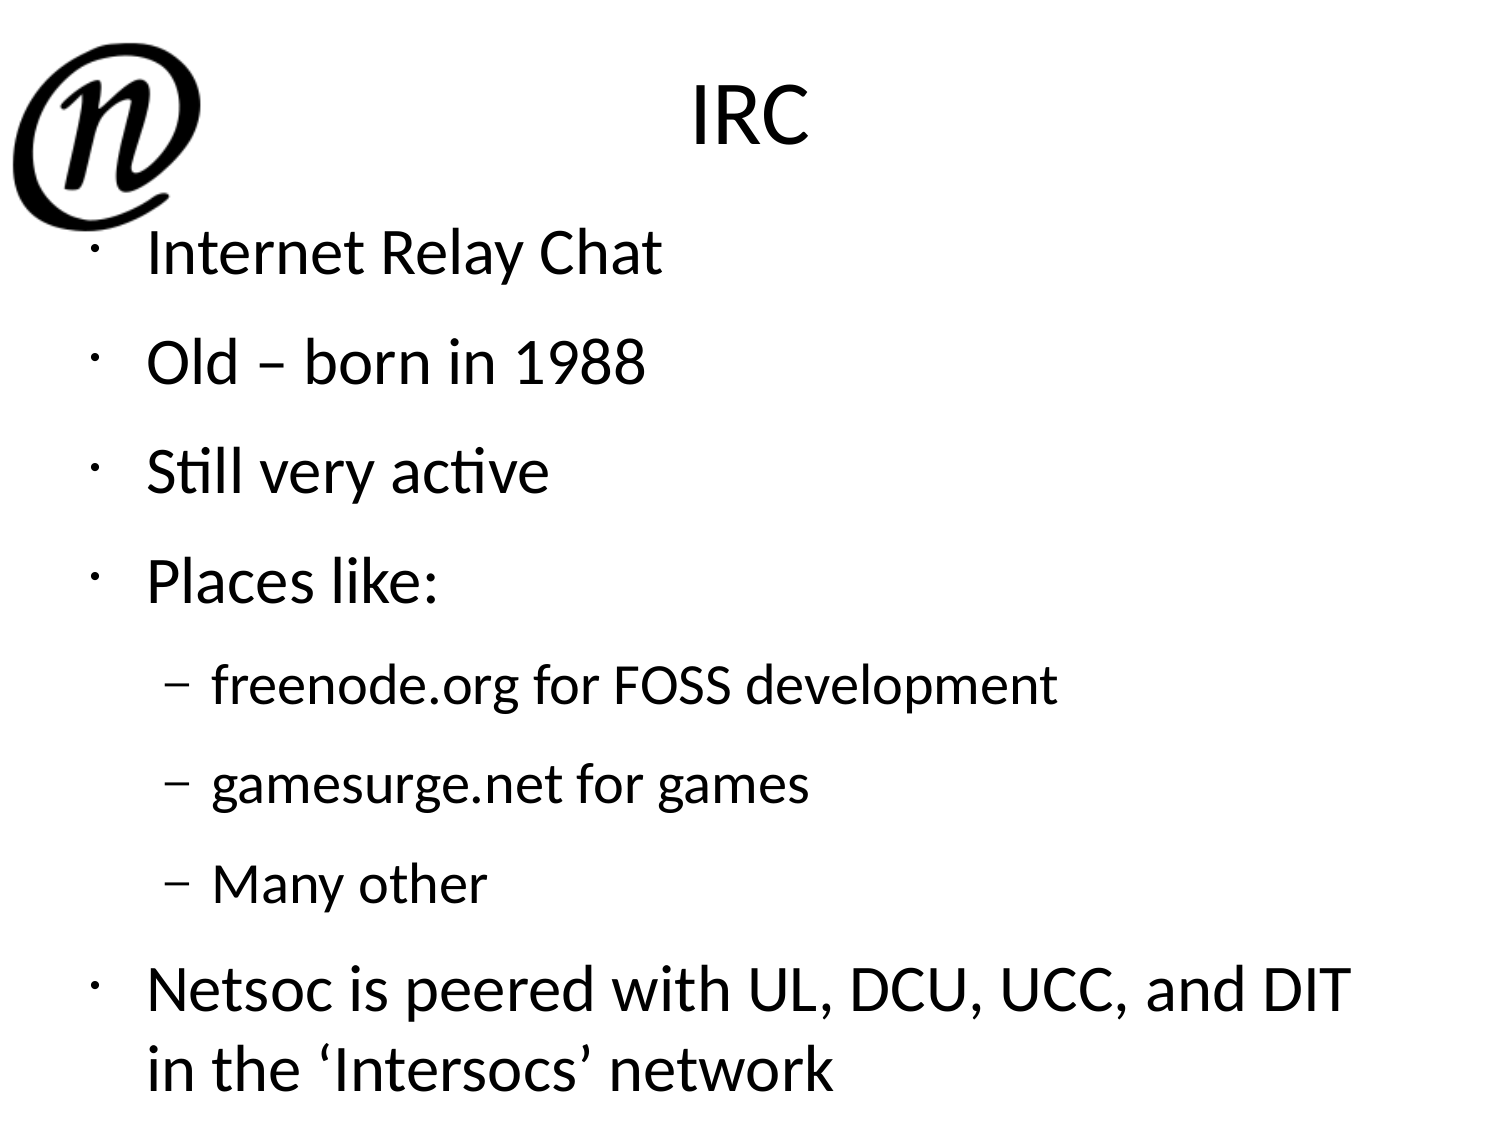

# IRC
Internet Relay Chat
Old – born in 1988
Still very active
Places like:
freenode.org for FOSS development
gamesurge.net for games
Many other
Netsoc is peered with UL, DCU, UCC, and DIT in the ‘Intersocs’ network